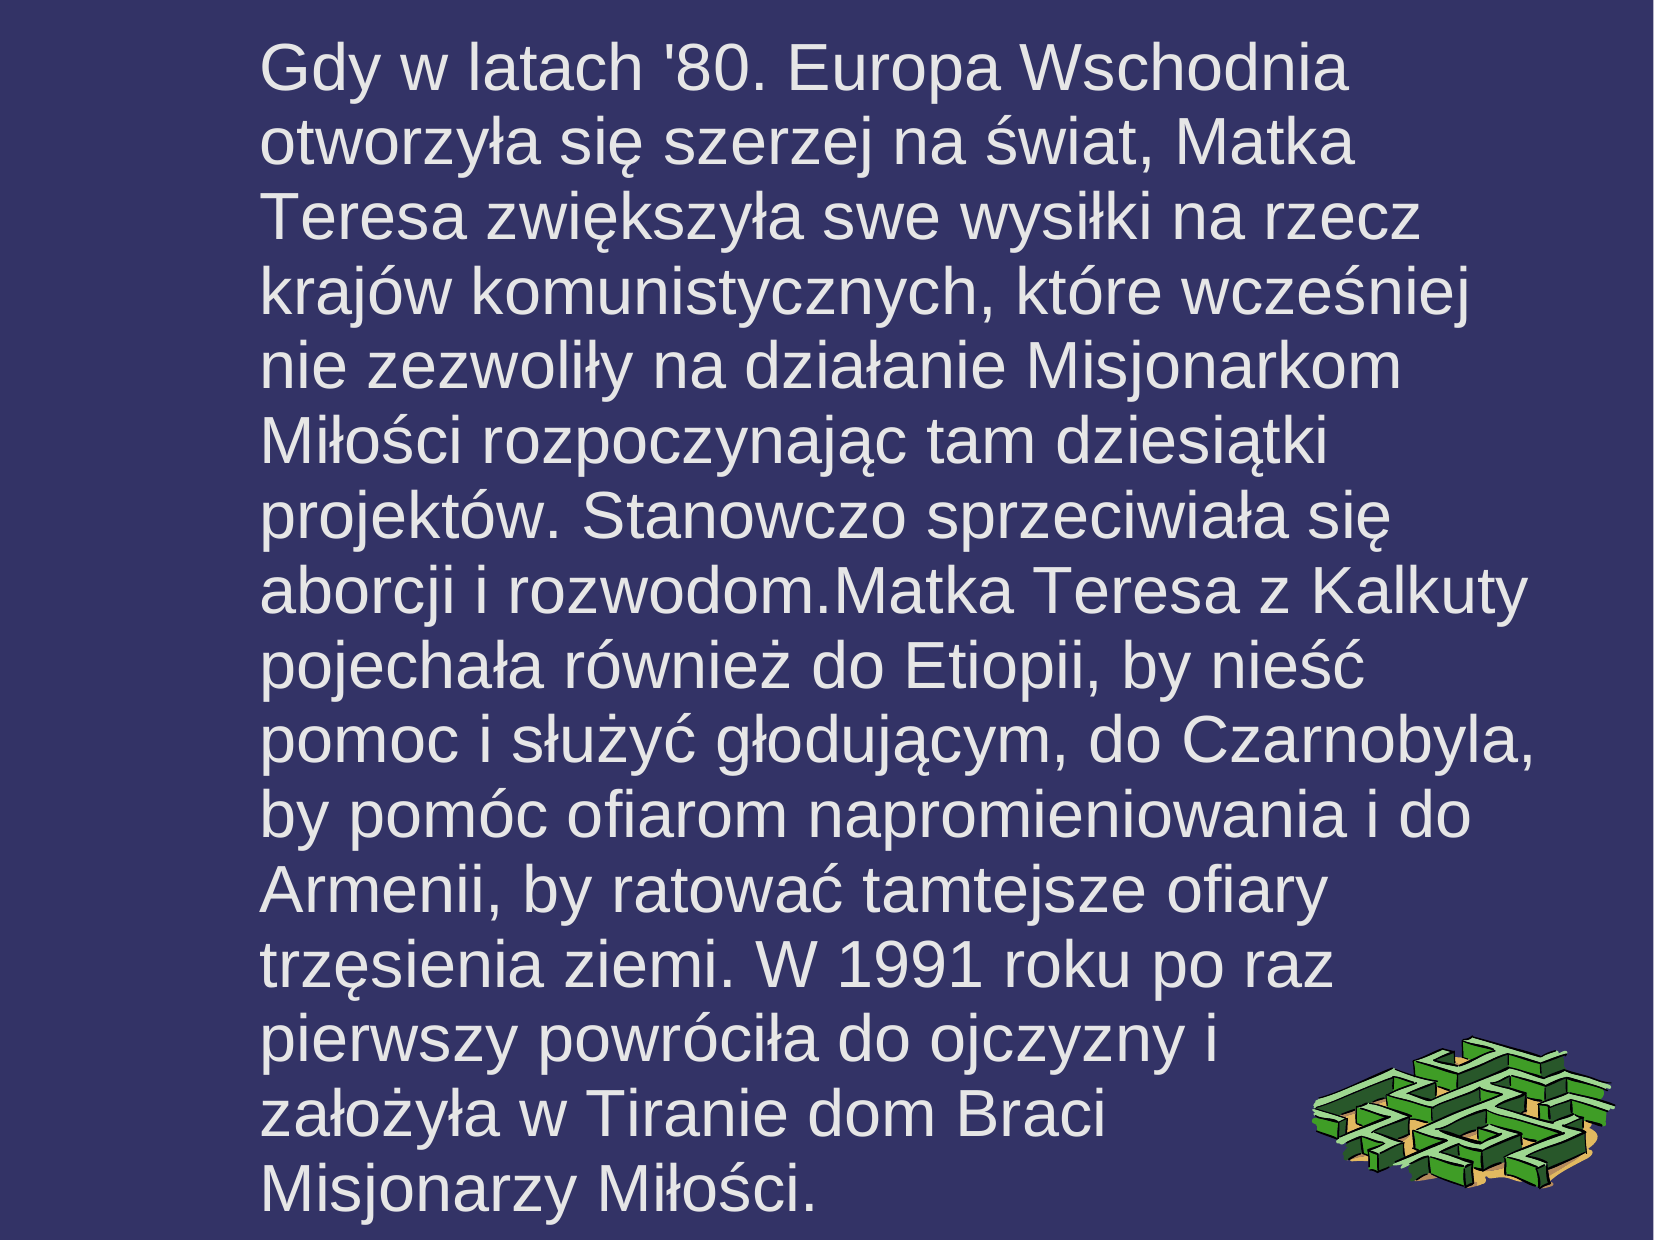

# Gdy w latach '80. Europa Wschodnia otworzyła się szerzej na świat, Matka Teresa zwiększyła swe wysiłki na rzecz krajów komunistycznych, które wcześniej nie zezwoliły na działanie Misjonarkom Miłości rozpoczynając tam dziesiątki projektów. Stanowczo sprzeciwiała się aborcji i rozwodom.Matka Teresa z Kalkuty pojechała również do Etiopii, by nieść pomoc i służyć głodującym, do Czarnobyla, by pomóc ofiarom napromieniowania i do Armenii, by ratować tamtejsze ofiary trzęsienia ziemi. W 1991 roku po raz pierwszy powróciła do ojczyzny i założyła w Tiranie dom Braci Misjonarzy Miłości.